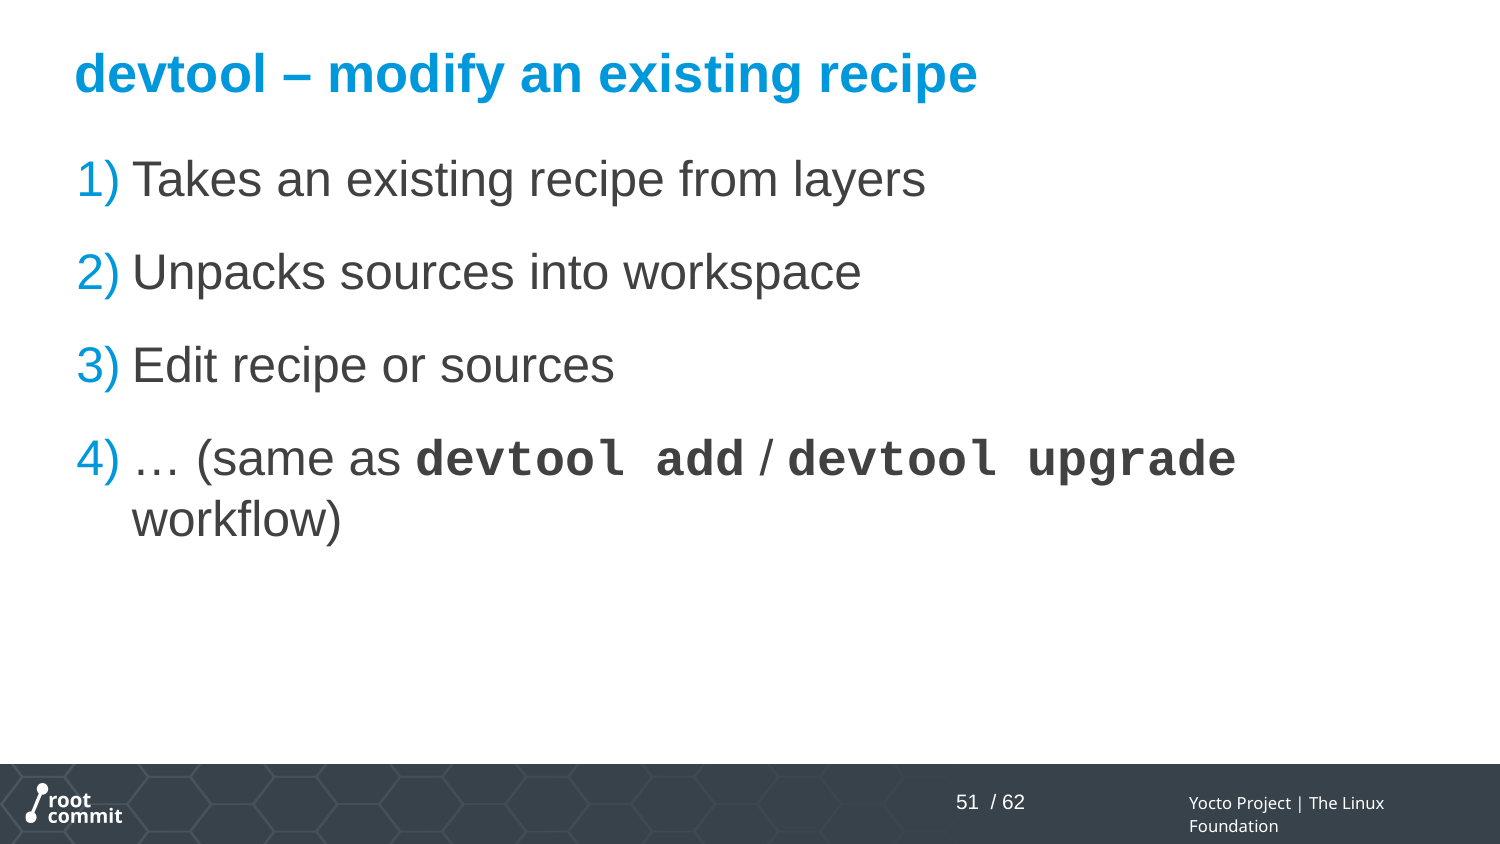

devtool – modify an existing recipe
Takes an existing recipe from layers
Unpacks sources into workspace
Edit recipe or sources
… (same as devtool add / devtool upgrade workflow)